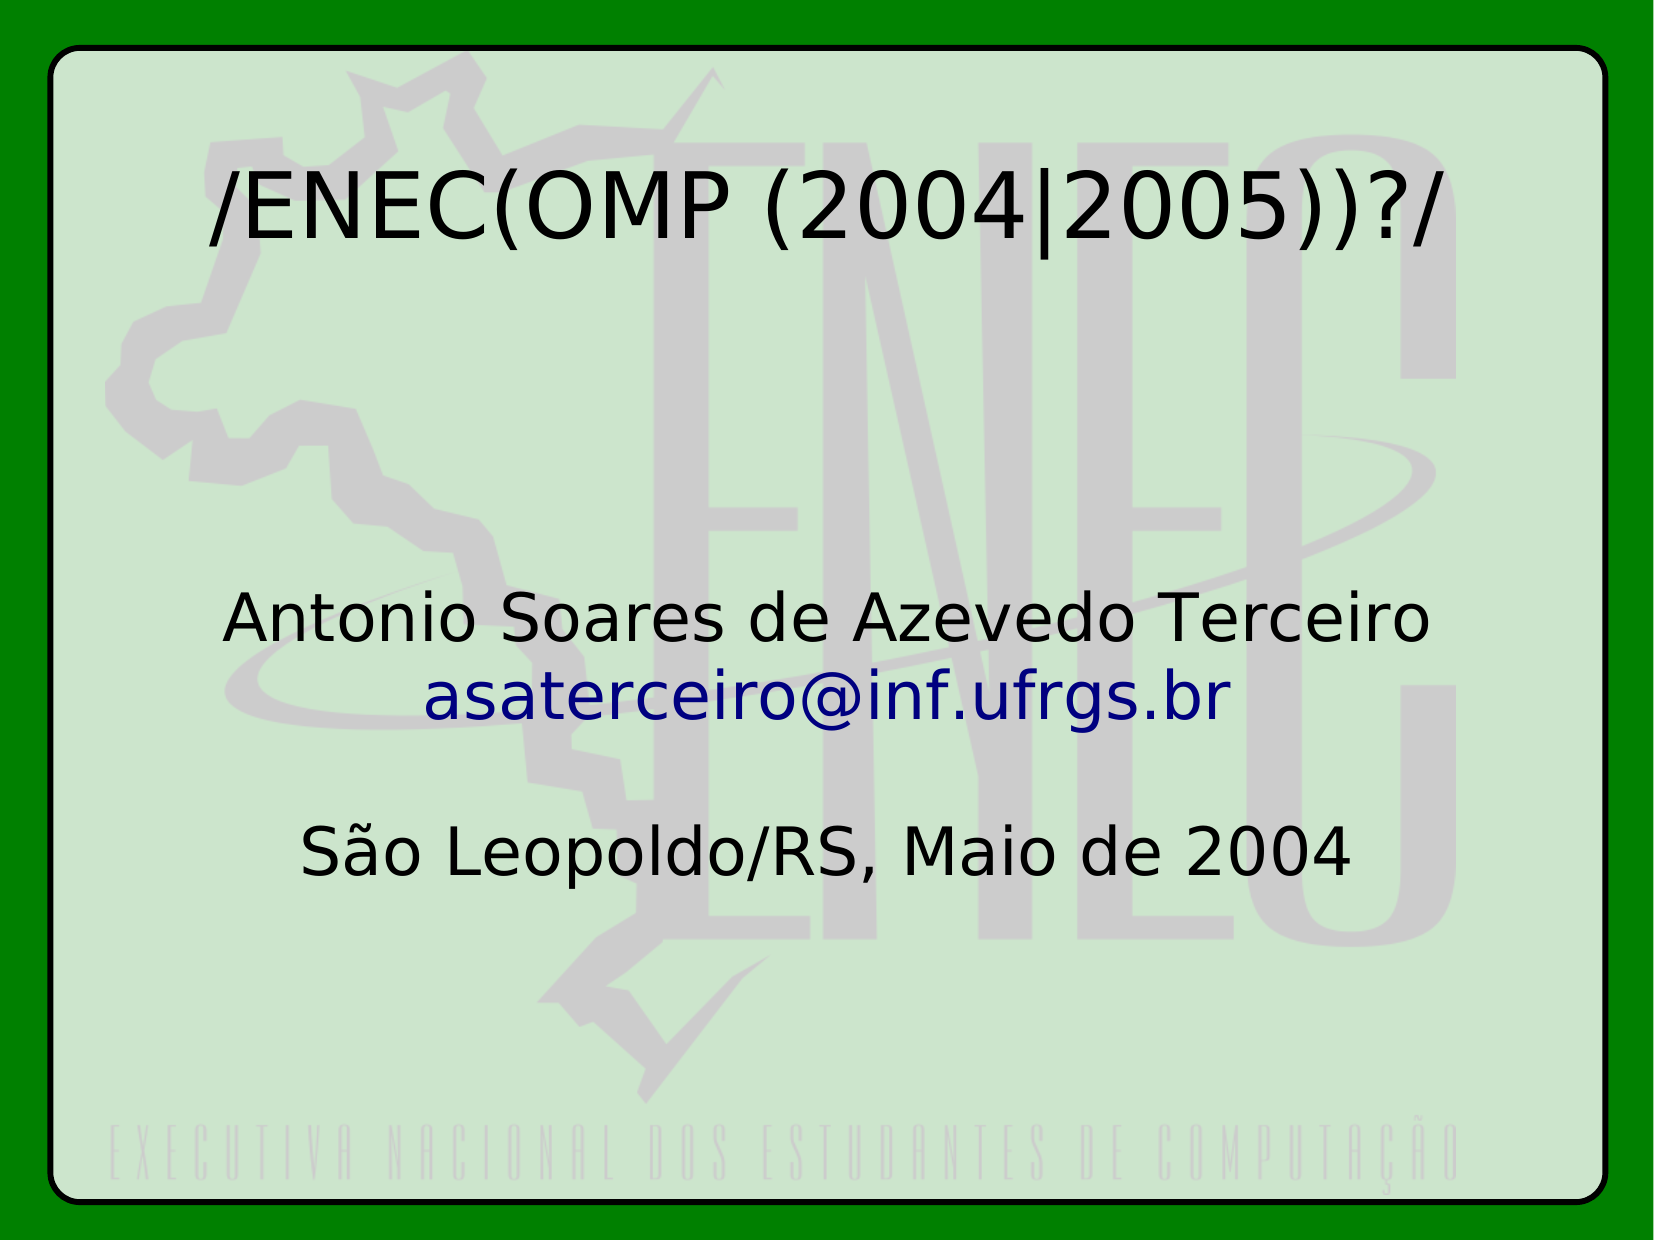

# /ENEC(OMP (2004|2005))?/
Antonio Soares de Azevedo Terceiro
asaterceiro@inf.ufrgs.br
São Leopoldo/RS, Maio de 2004